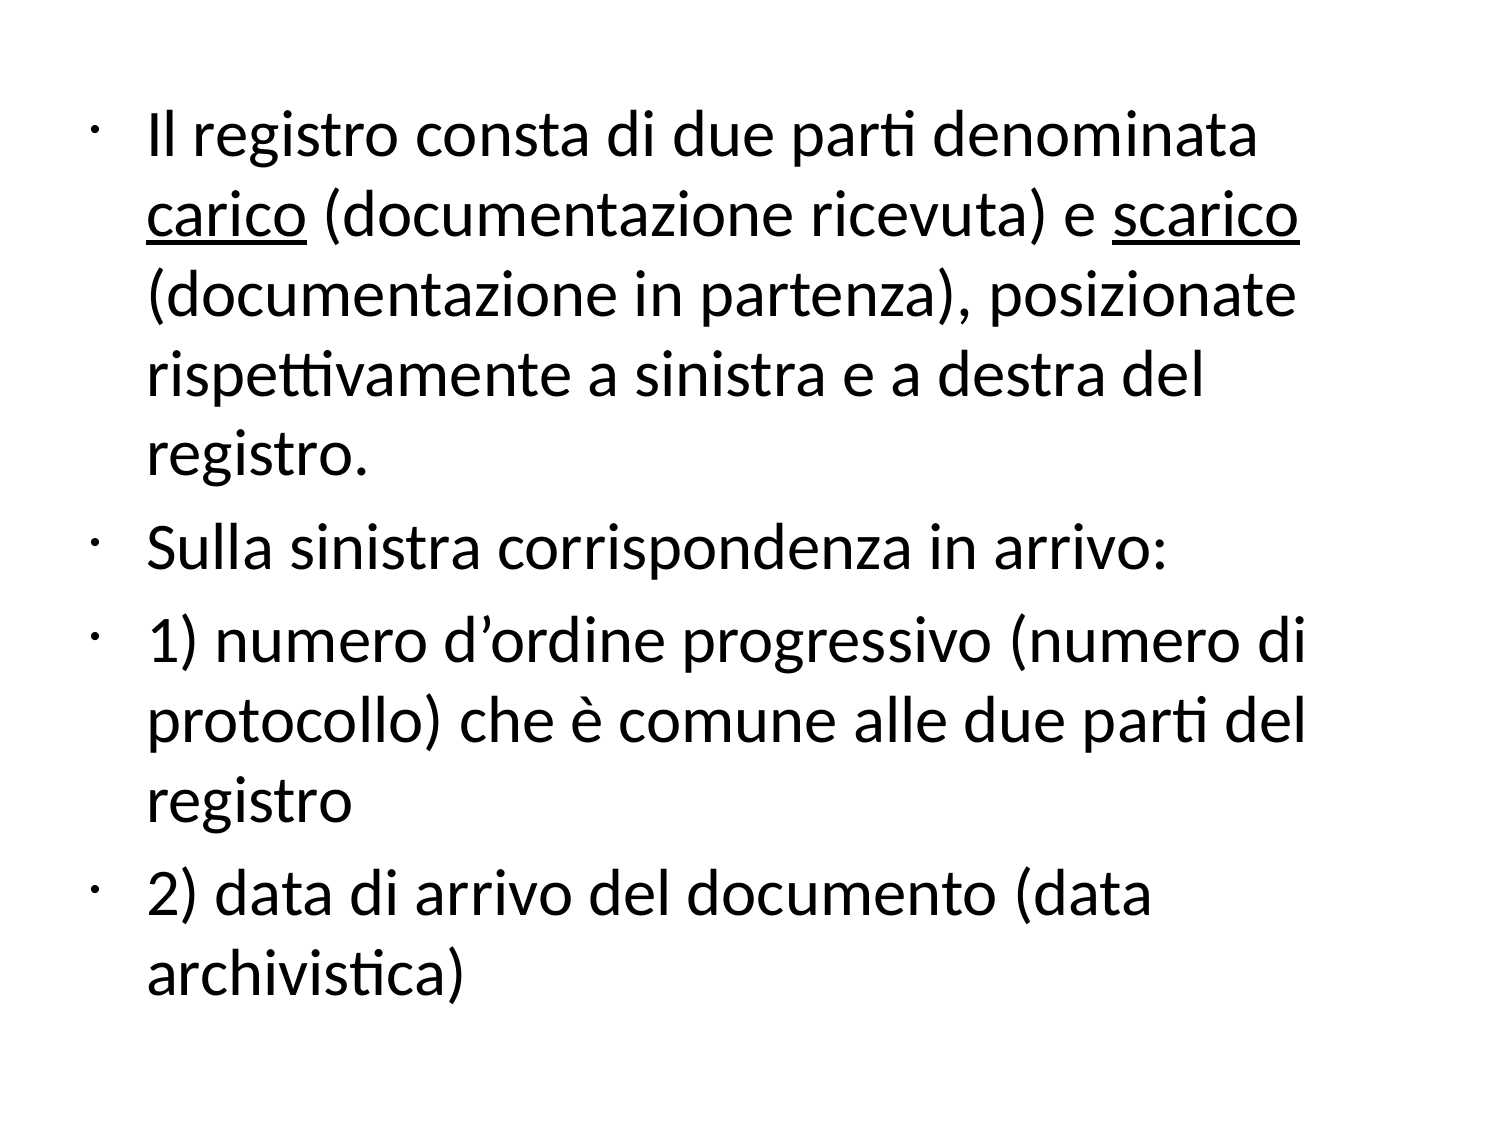

#
Il registro consta di due parti denominata carico (documentazione ricevuta) e scarico (documentazione in partenza), posizionate rispettivamente a sinistra e a destra del registro.
Sulla sinistra corrispondenza in arrivo:
1) numero d’ordine progressivo (numero di protocollo) che è comune alle due parti del registro
2) data di arrivo del documento (data archivistica)